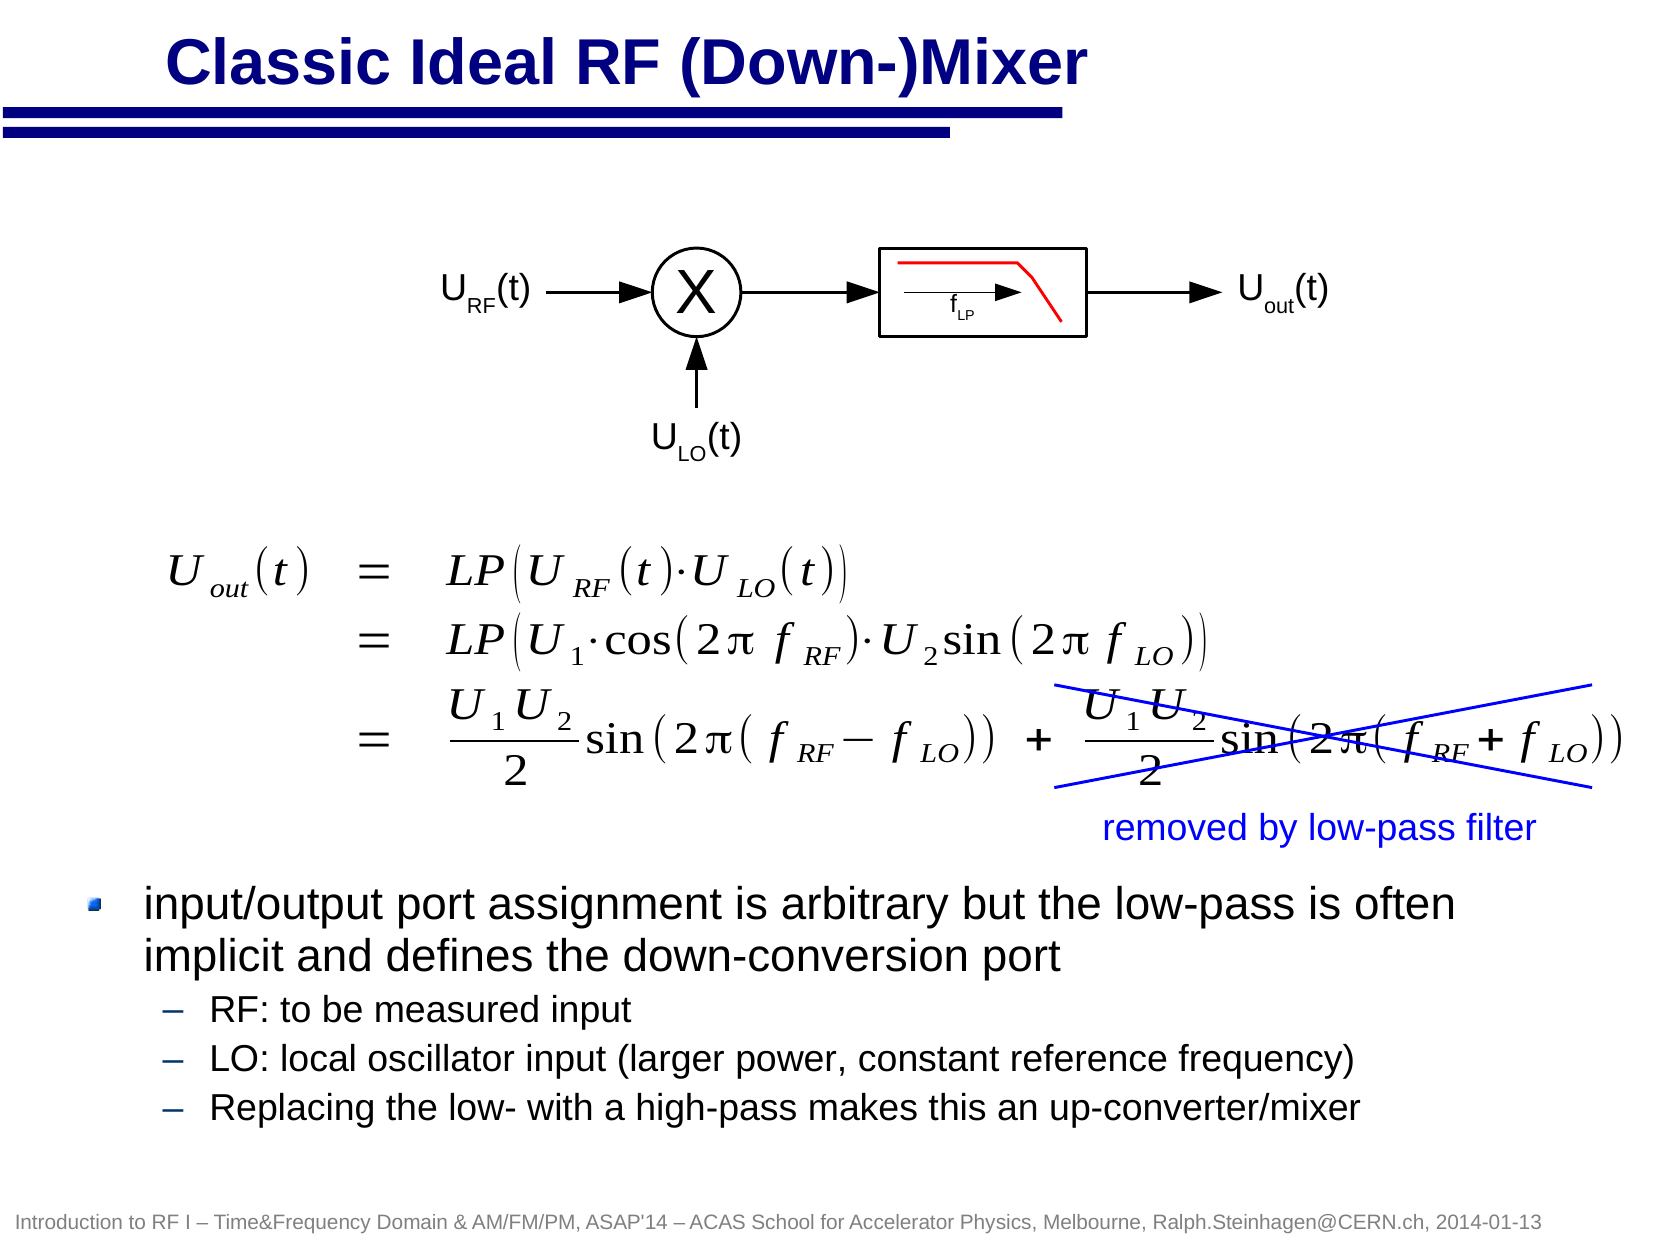

# Classic Ideal RF (Down-)Mixer
input/output port assignment is arbitrary but the low-pass is often implicit and defines the down-conversion port
RF: to be measured input
LO: local oscillator input (larger power, constant reference frequency)
Replacing the low- with a high-pass makes this an up-converter/mixer
X
URF(t)
Uout(t)
fLP
ULO(t)
removed by low-pass filter